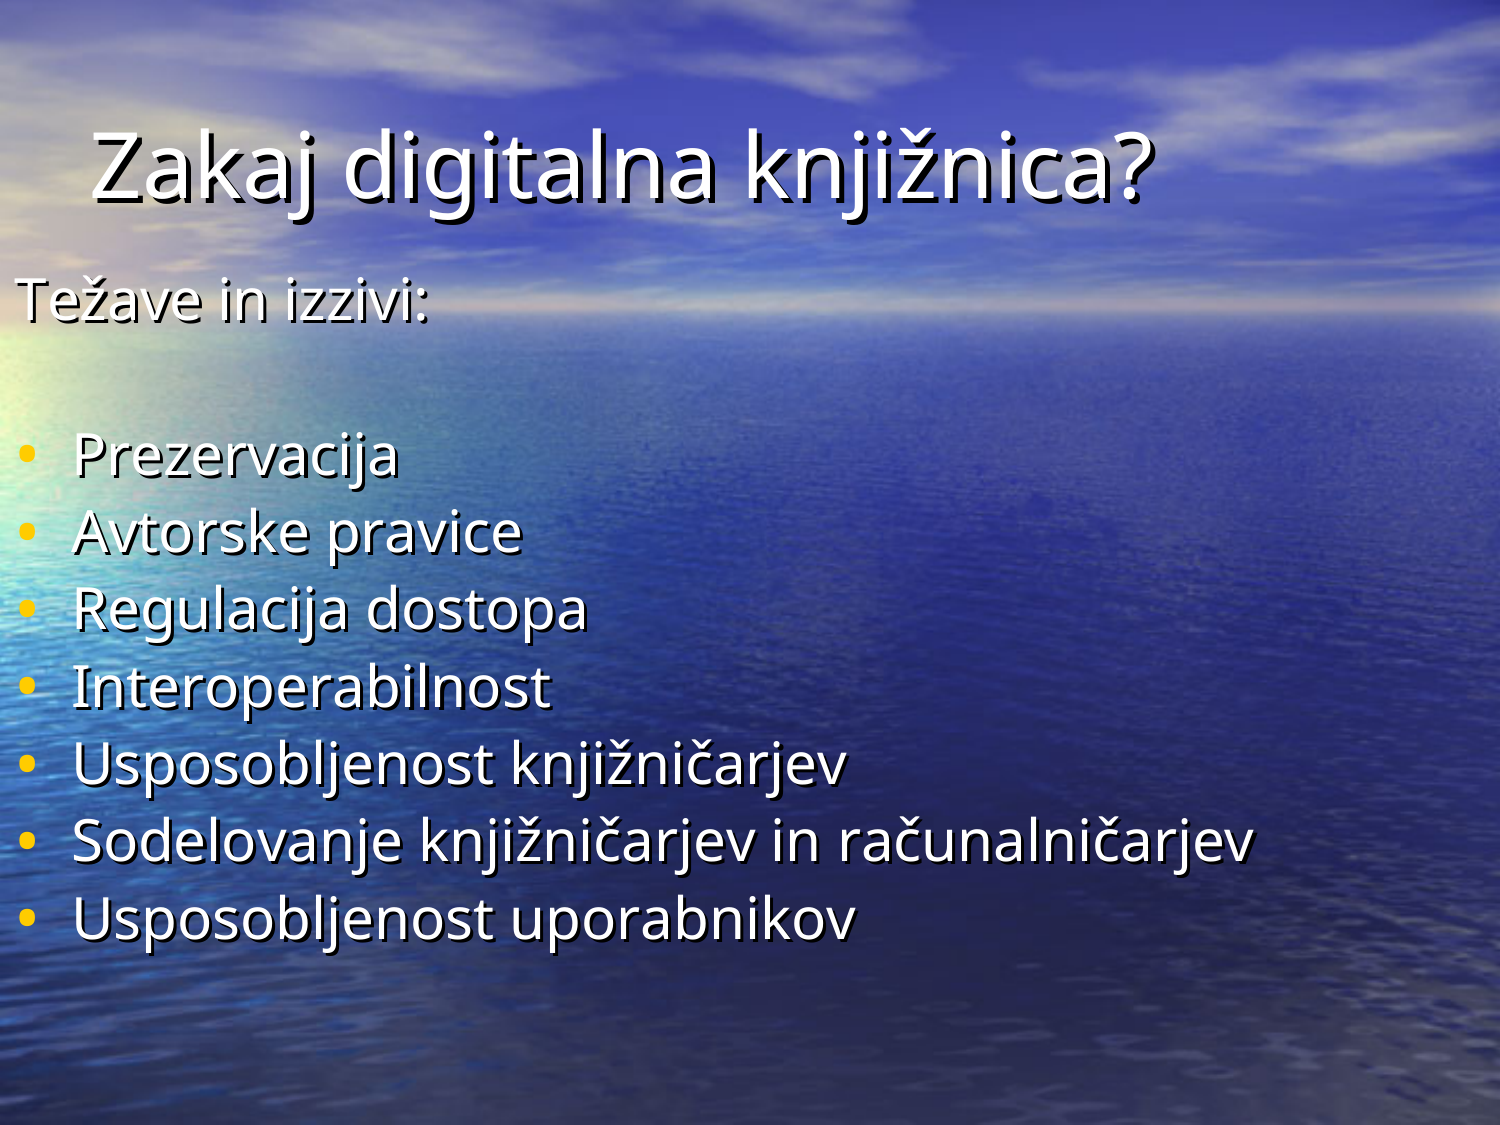

# Zakaj digitalna knjižnica?
Težave in izzivi:
Prezervacija
Avtorske pravice
Regulacija dostopa
Interoperabilnost
Usposobljenost knjižničarjev
Sodelovanje knjižničarjev in računalničarjev
Usposobljenost uporabnikov